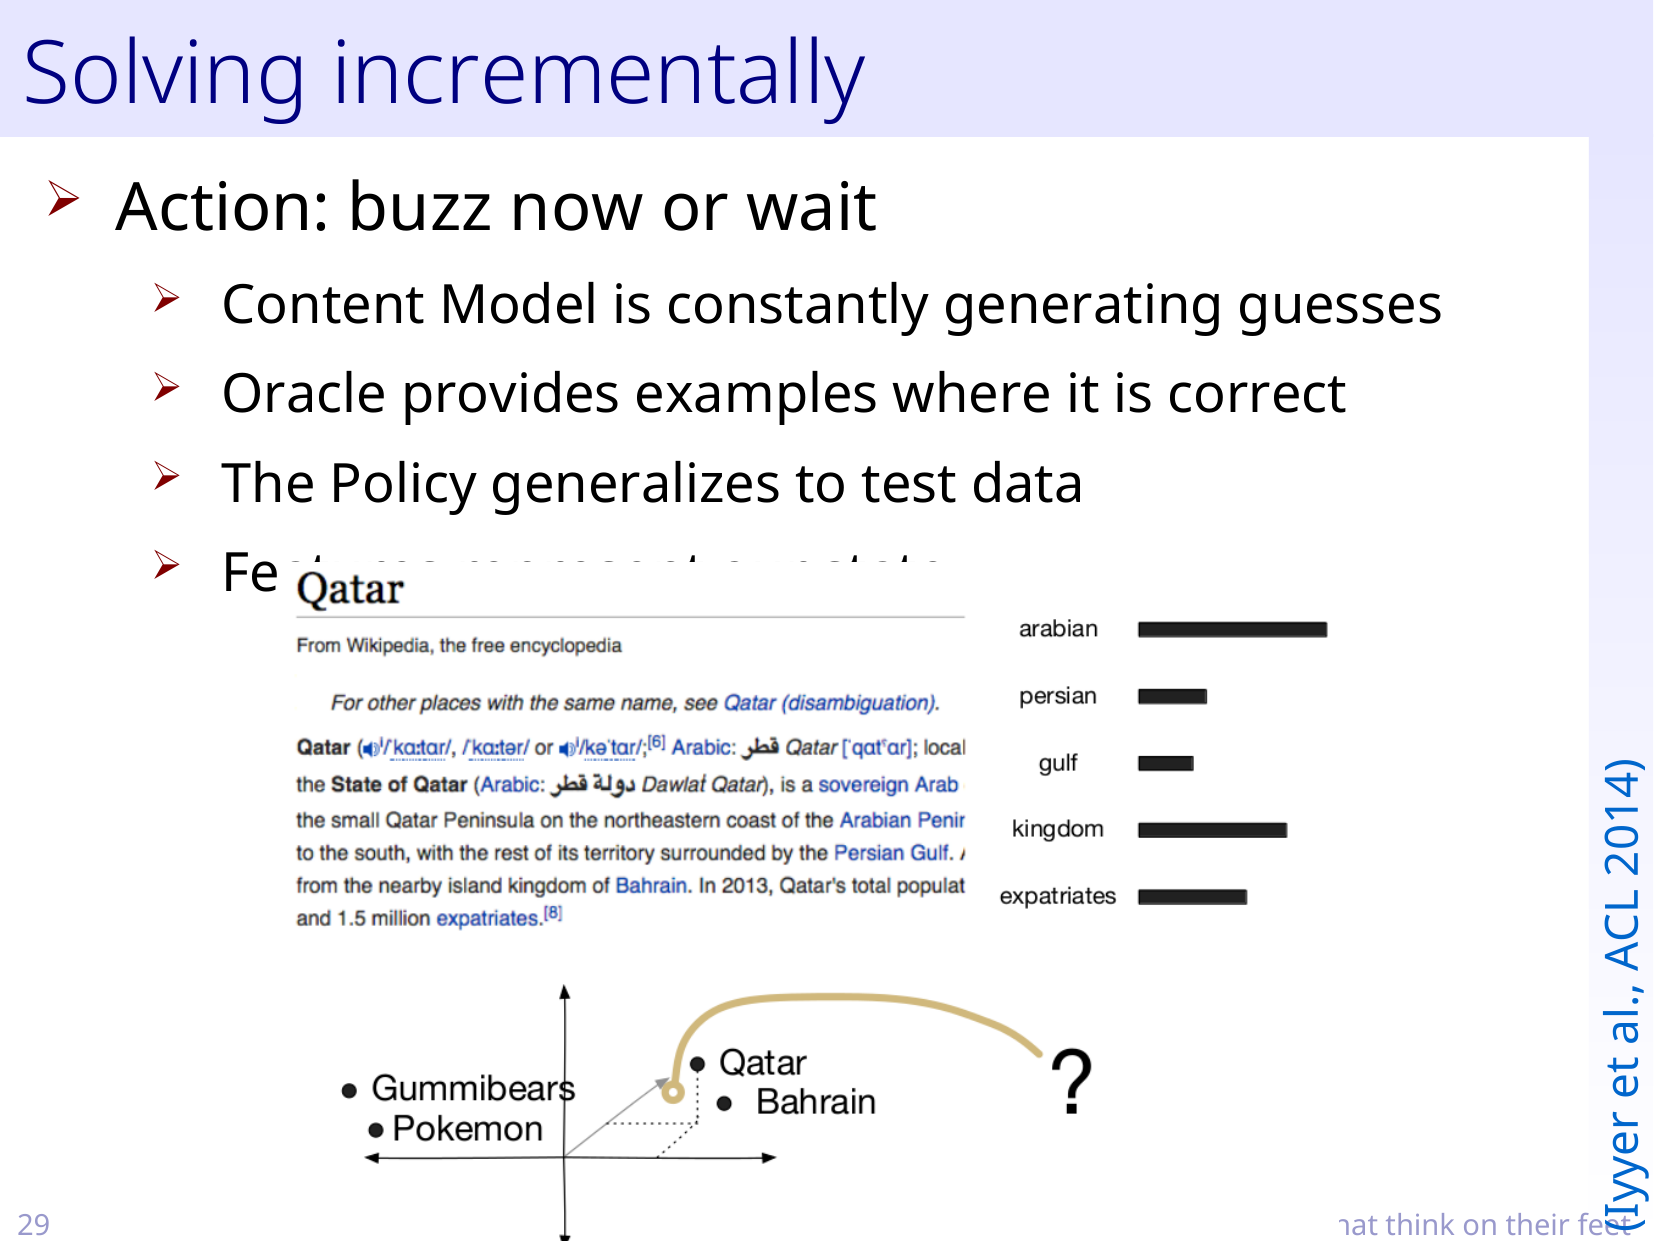

# Solving incrementally
Action: buzz now or wait
Content Model is constantly generating guesses
Oracle provides examples where it is correct
The Policy generalizes to test data
Features represent our state
(Iyyer et al., ACL 2014)